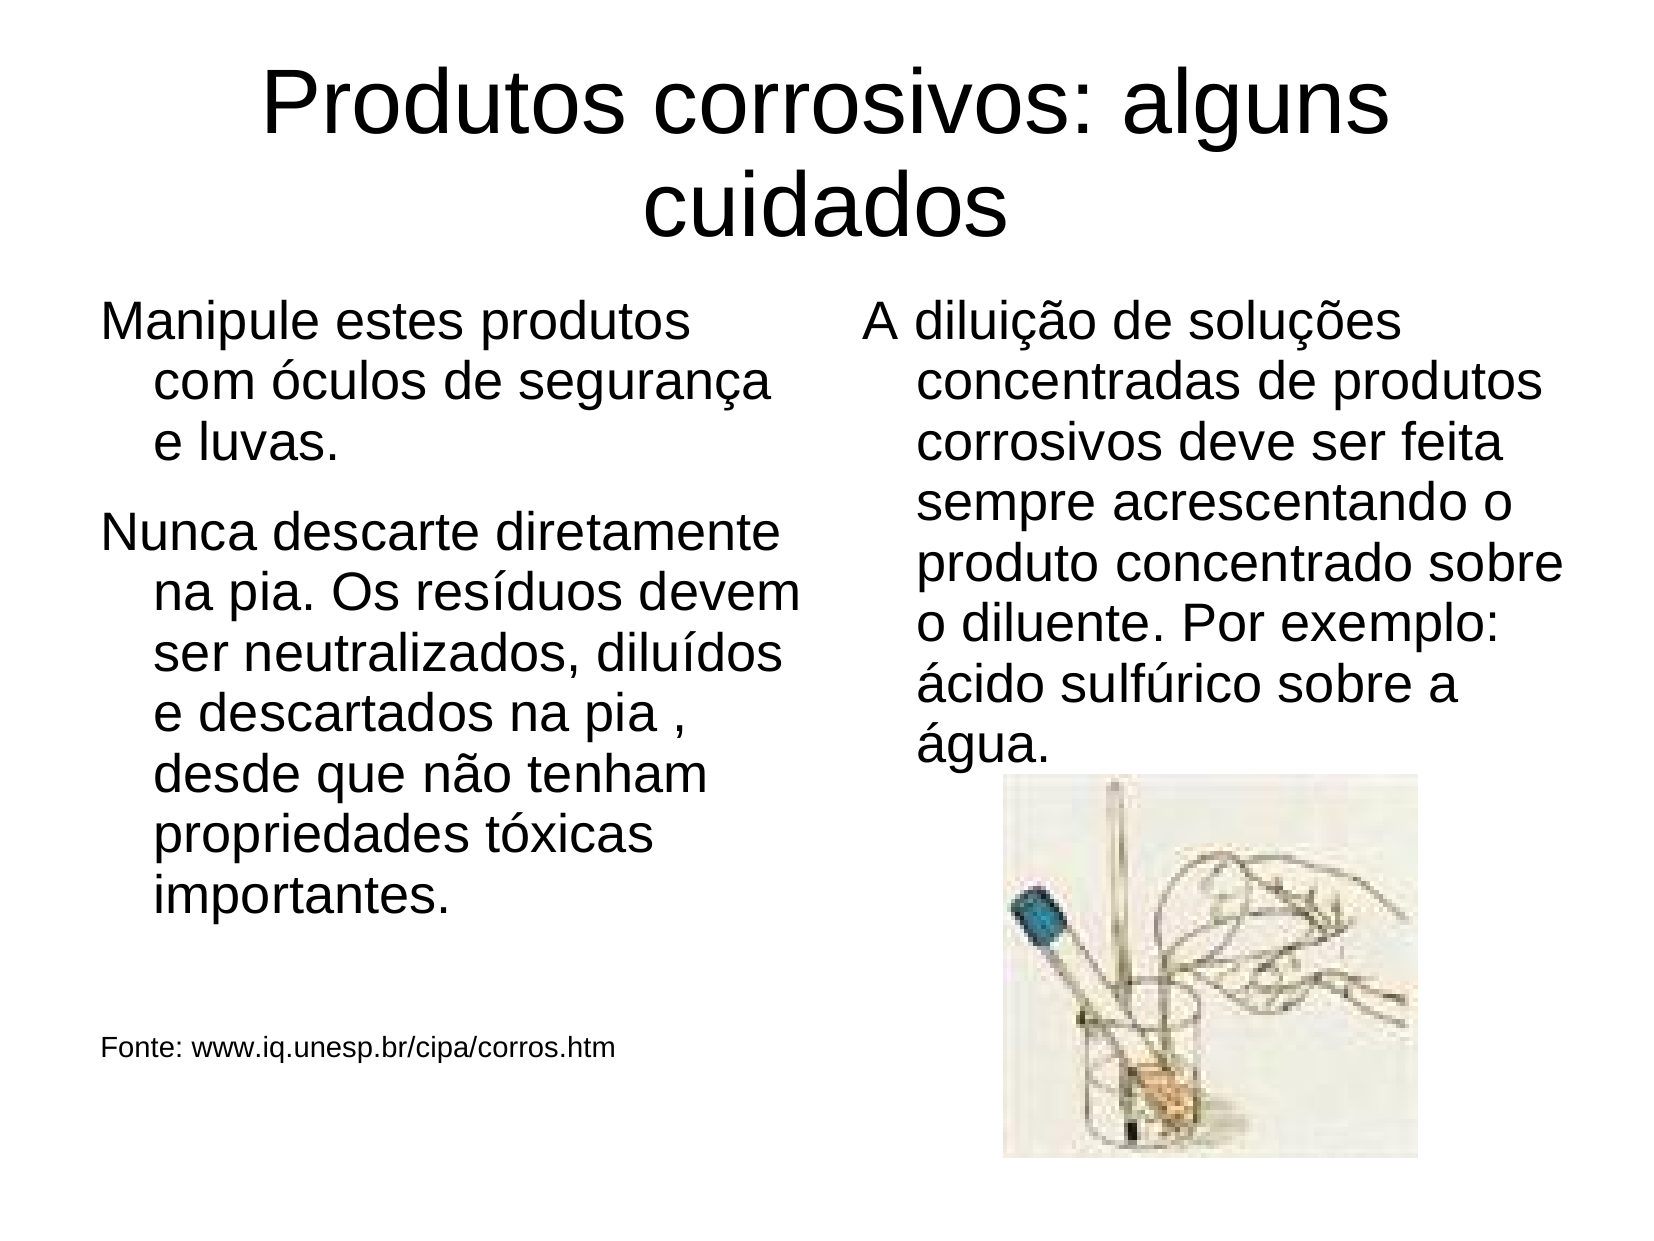

# Produtos corrosivos: alguns cuidados
Manipule estes produtos com óculos de segurança e luvas.
Nunca descarte diretamente na pia. Os resíduos devem ser neutralizados, diluídos e descartados na pia , desde que não tenham propriedades tóxicas importantes.
Fonte: www.iq.unesp.br/cipa/corros.htm
A diluição de soluções concentradas de produtos corrosivos deve ser feita sempre acrescentando o produto concentrado sobre o diluente. Por exemplo: ácido sulfúrico sobre a água.